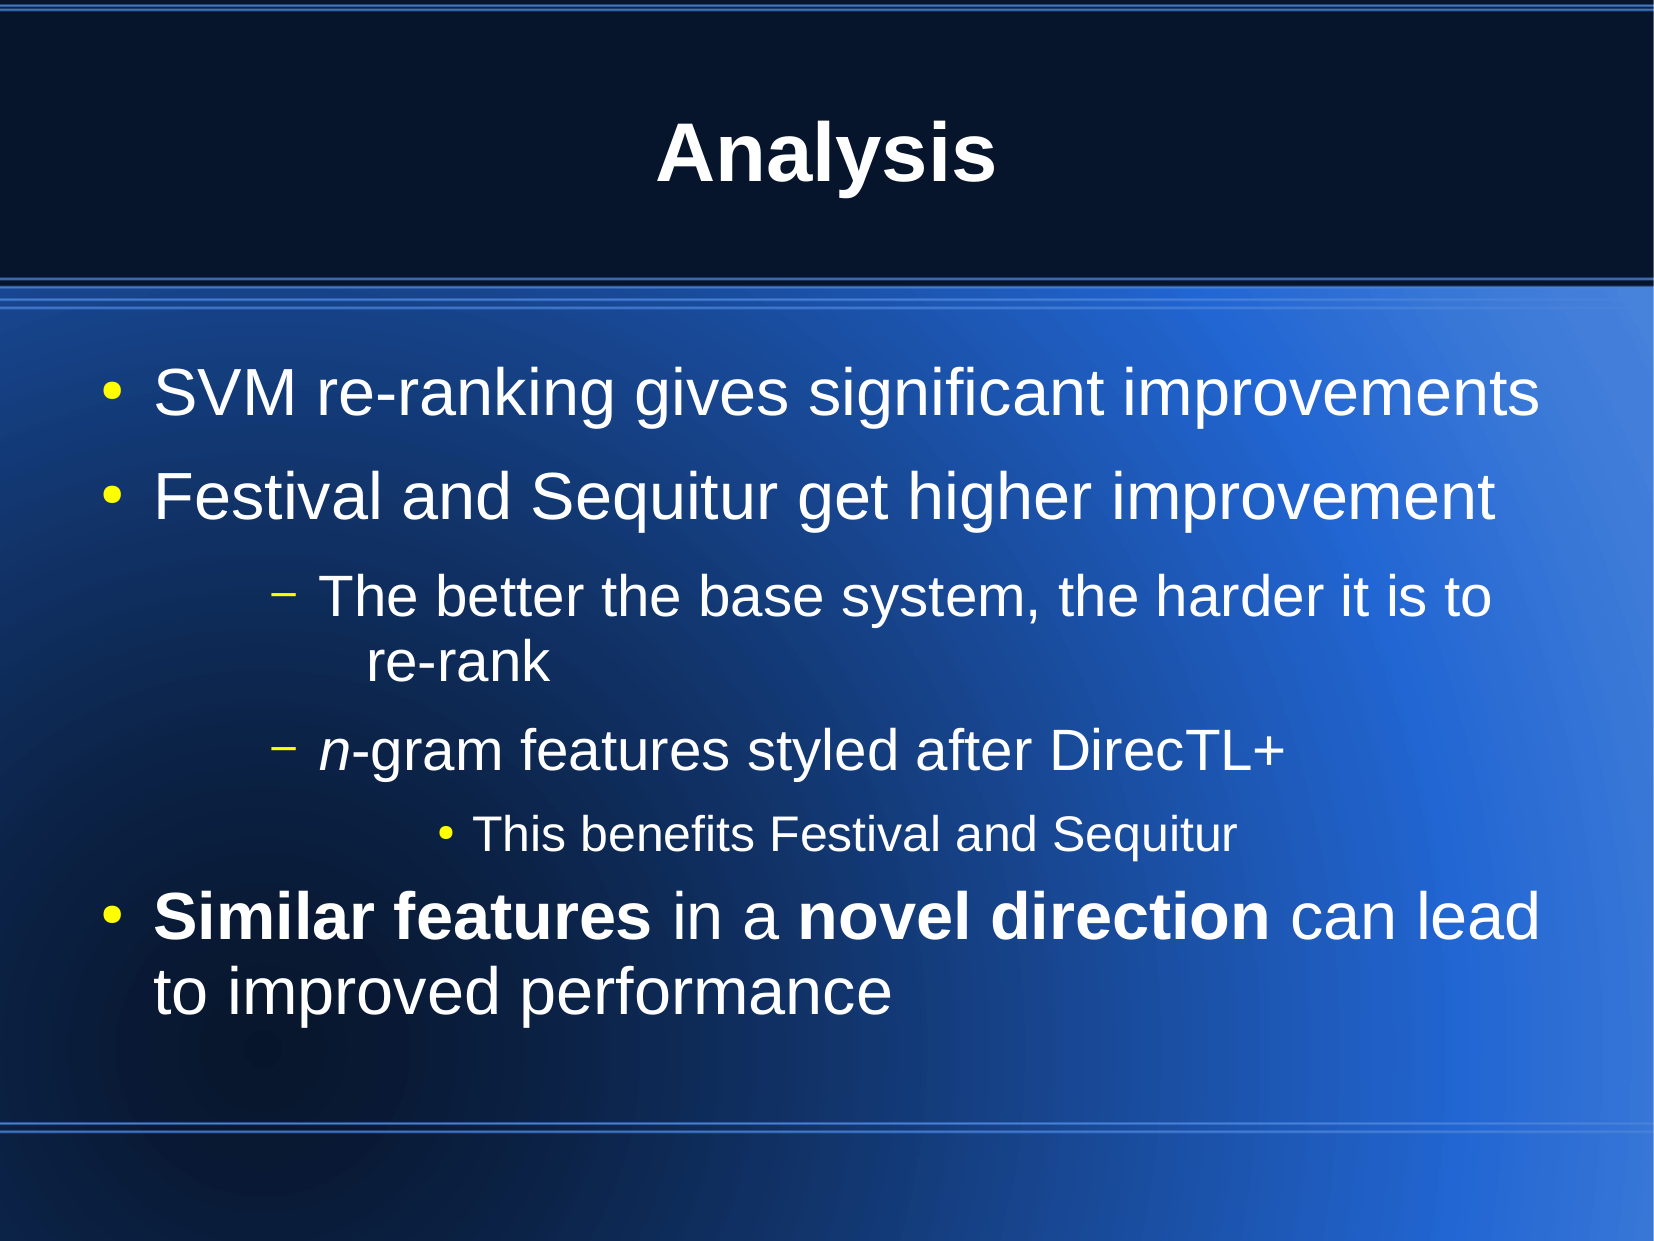

# Analysis
SVM re-ranking gives significant improvements
Festival and Sequitur get higher improvement
The better the base system, the harder it is to re-rank
n-gram features styled after DirecTL+
This benefits Festival and Sequitur
Similar features in a novel direction can lead to improved performance